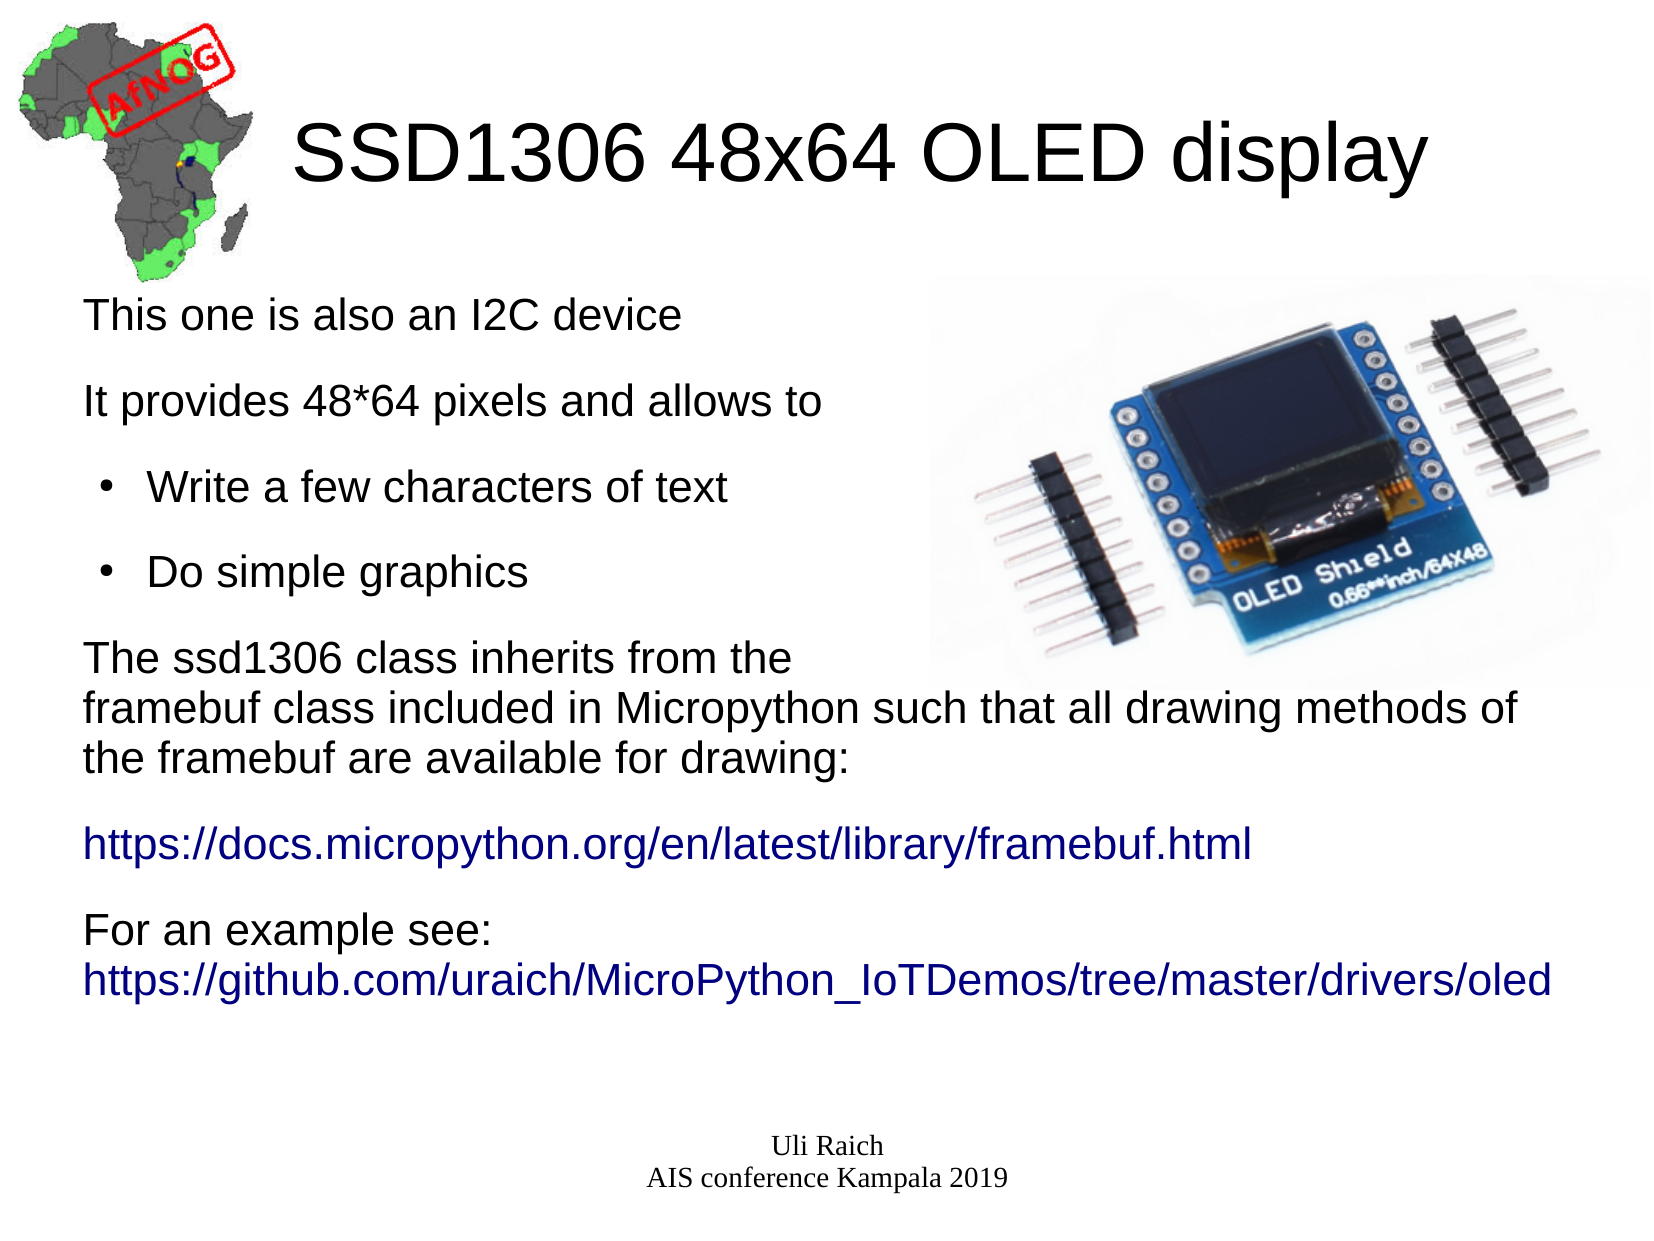

# SSD1306 48x64 OLED display
This one is also an I2C device
It provides 48*64 pixels and allows to
Write a few characters of text
Do simple graphics
The ssd1306 class inherits from the
framebuf class included in Micropython such that all drawing methods of the framebuf are available for drawing:
https://docs.micropython.org/en/latest/library/framebuf.html
For an example see:https://github.com/uraich/MicroPython_IoTDemos/tree/master/drivers/oled